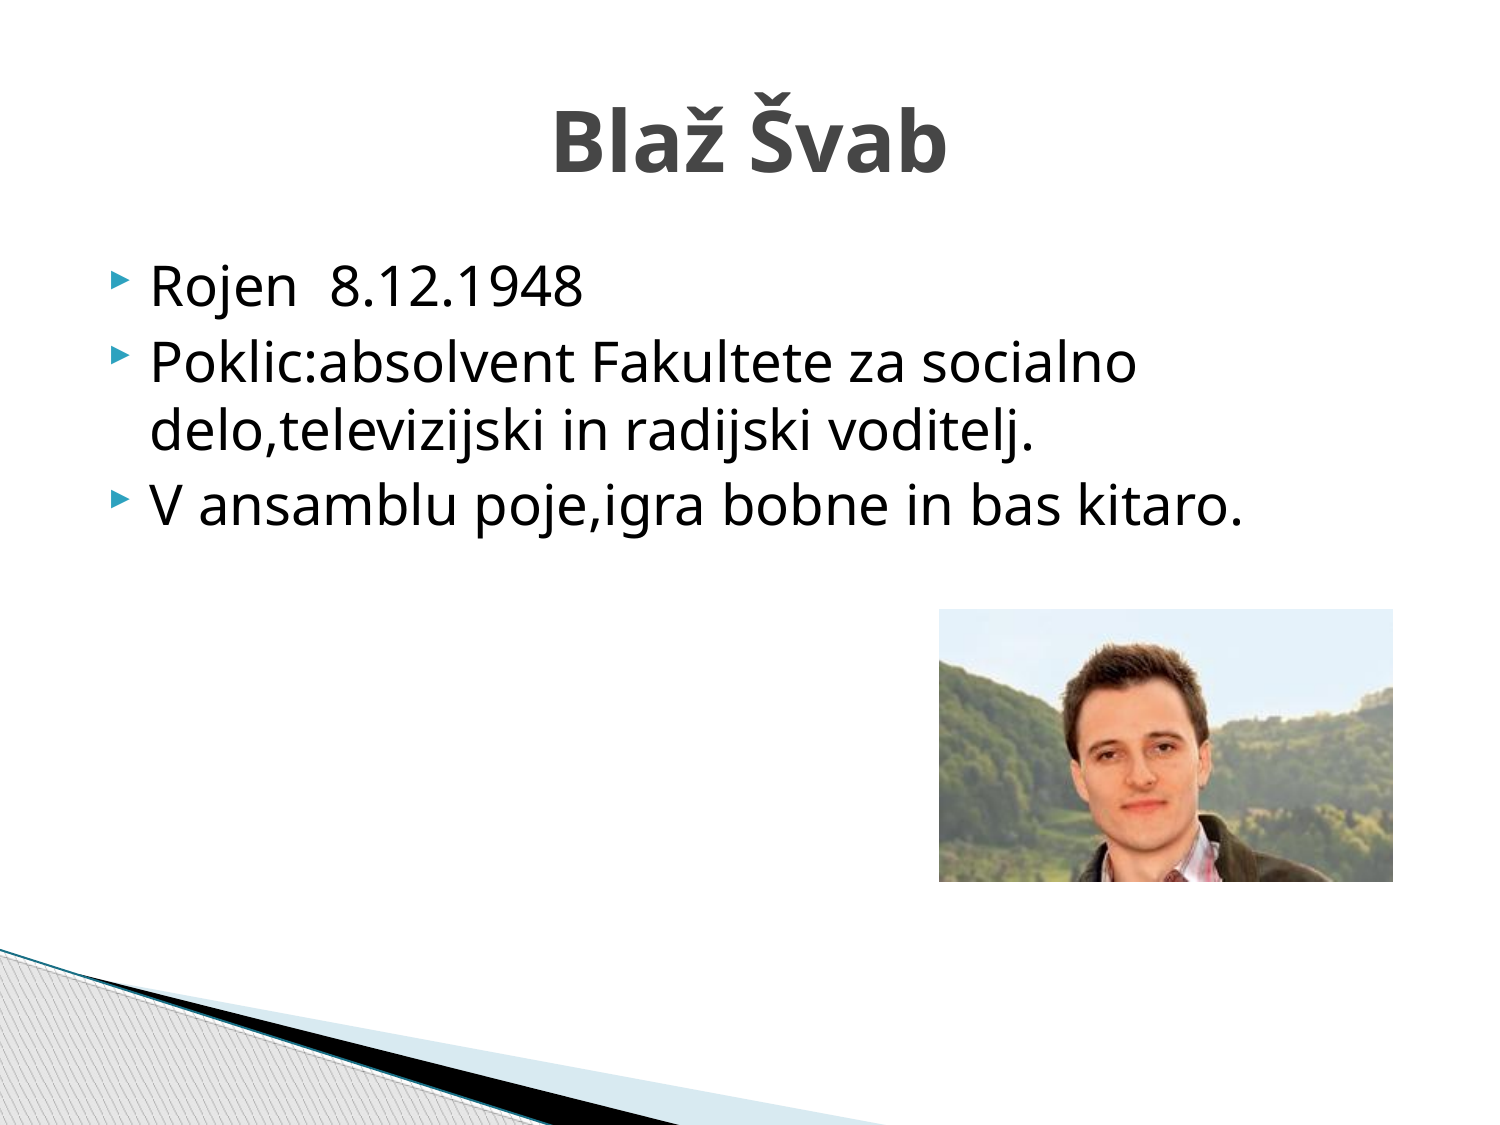

Blaž Švab
# Rojen 8.12.1948
Poklic:absolvent Fakultete za socialno delo,televizijski in radijski voditelj.
V ansamblu poje,igra bobne in bas kitaro.